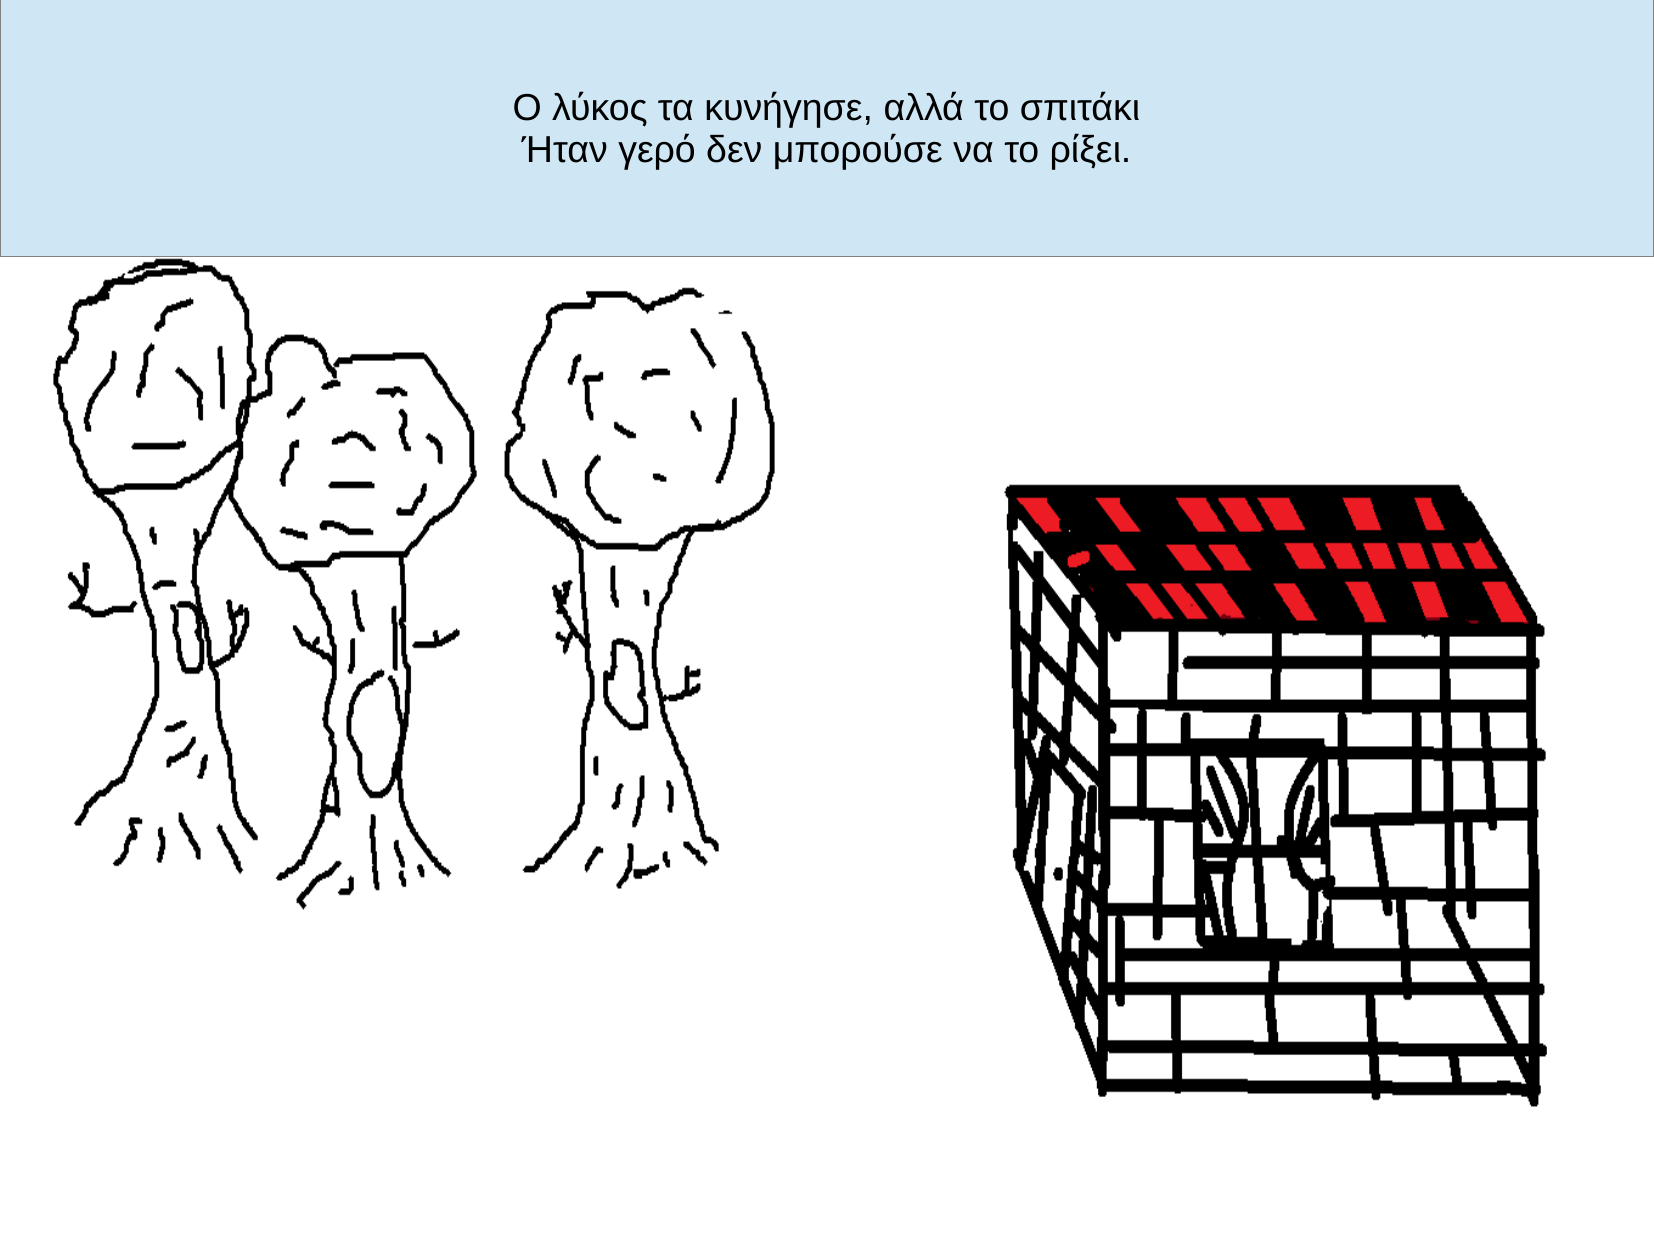

Ο λύκος τα κυνήγησε, αλλά το σπιτάκι
Ήταν γερό δεν μπορούσε να το ρίξει.
#